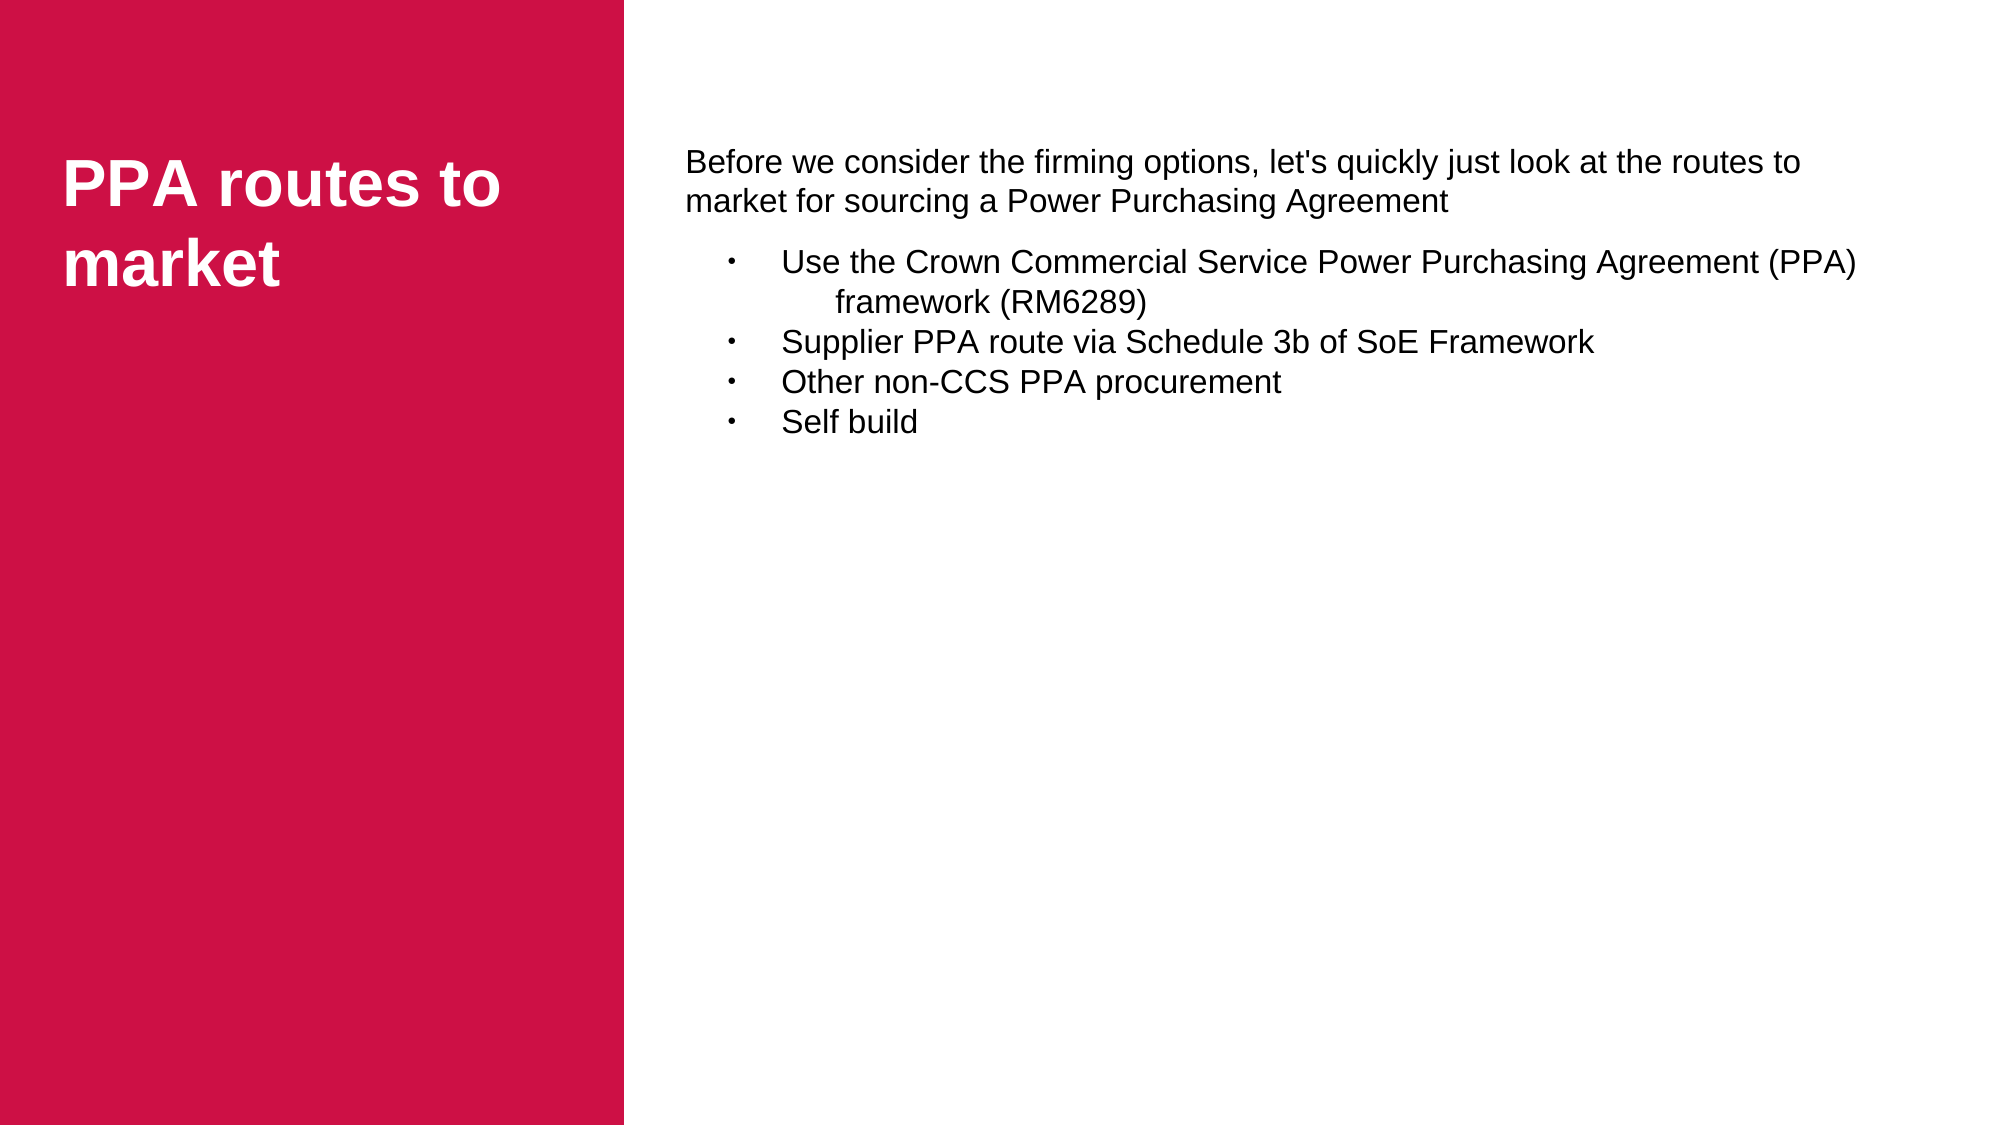

PPA routes to market
# Before we consider the firming options, let's quickly just look at the routes to market for sourcing a Power Purchasing Agreement
Use the Crown Commercial Service Power Purchasing Agreement (PPA) framework (RM6289)
Supplier PPA route via Schedule 3b of SoE Framework
Other non-CCS PPA procurement
Self build